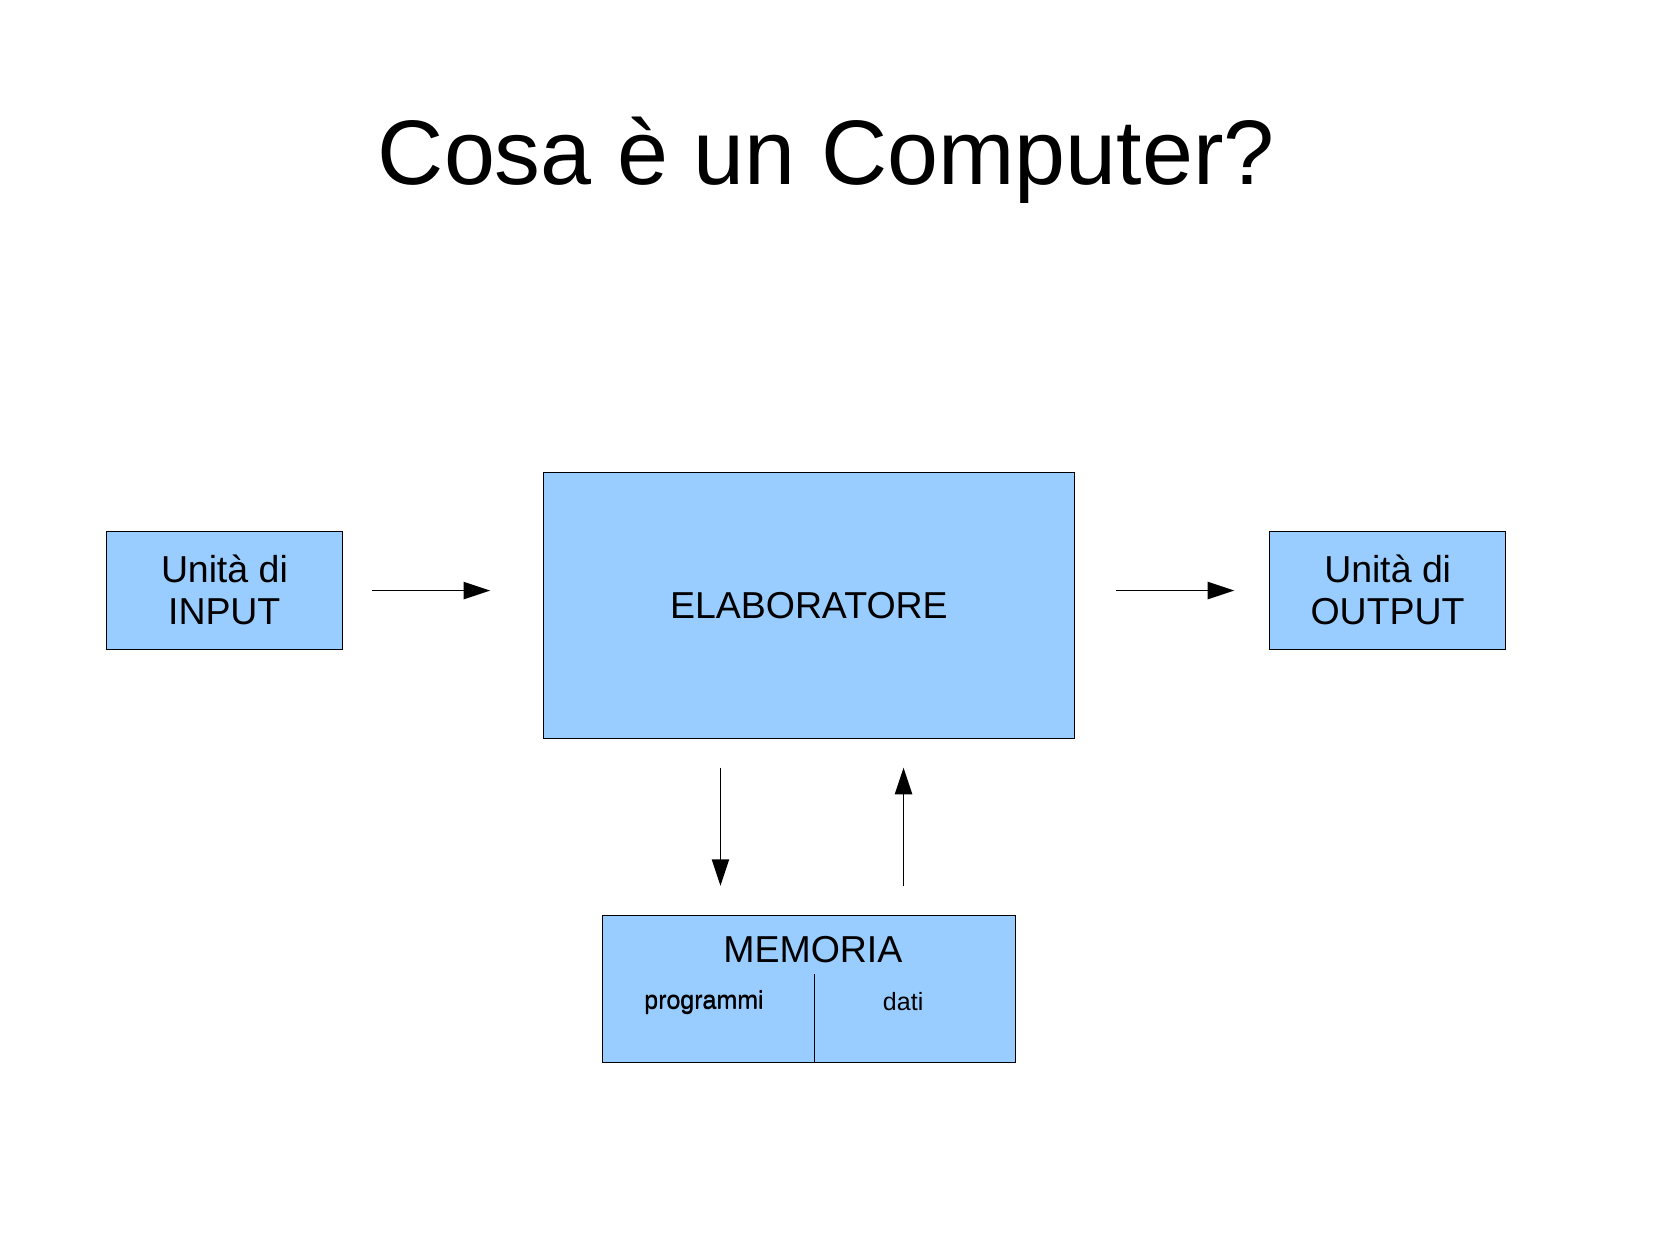

# Cosa è un Computer?
ELABORATORE
Unità di
INPUT
Unità di
OUTPUT
MEMORIA
programmi
programmi
dati